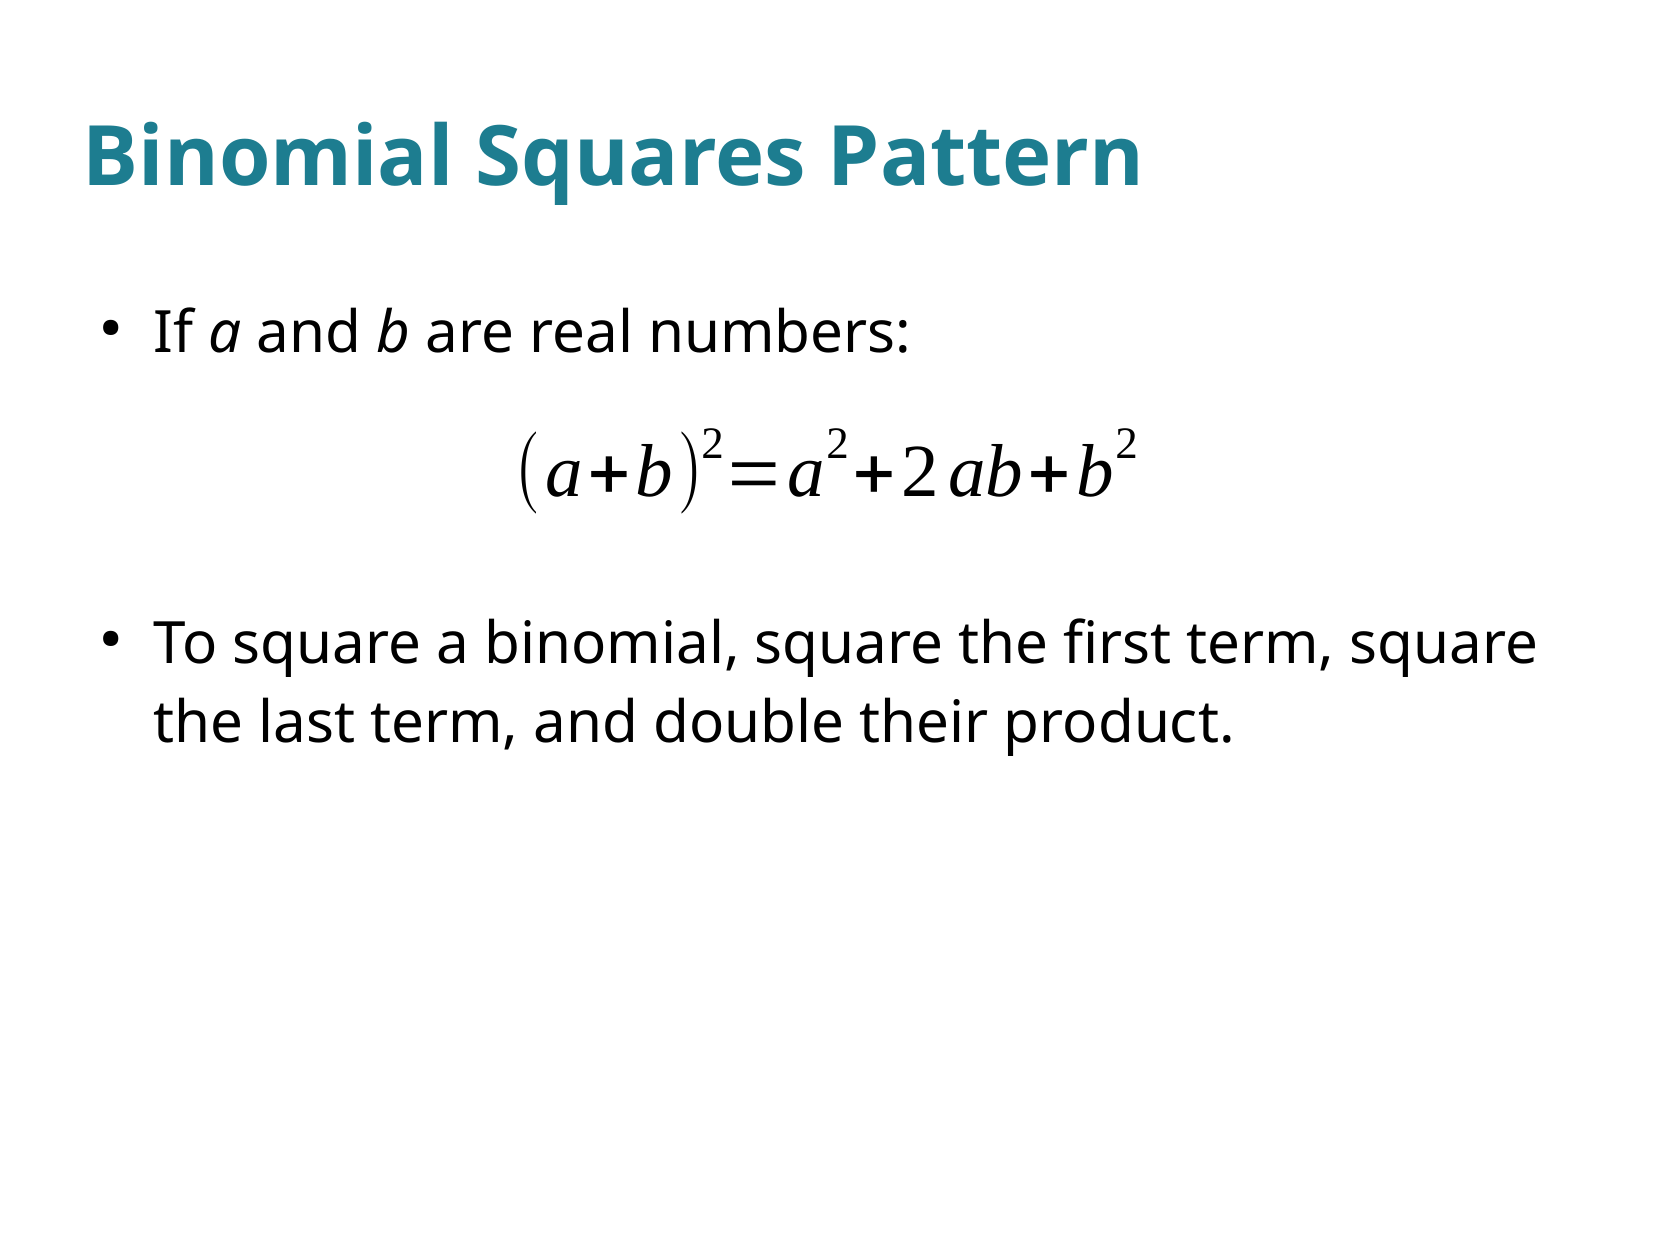

# Binomial Squares Pattern
If a and b are real numbers:
To square a binomial, square the first term, square the last term, and double their product.